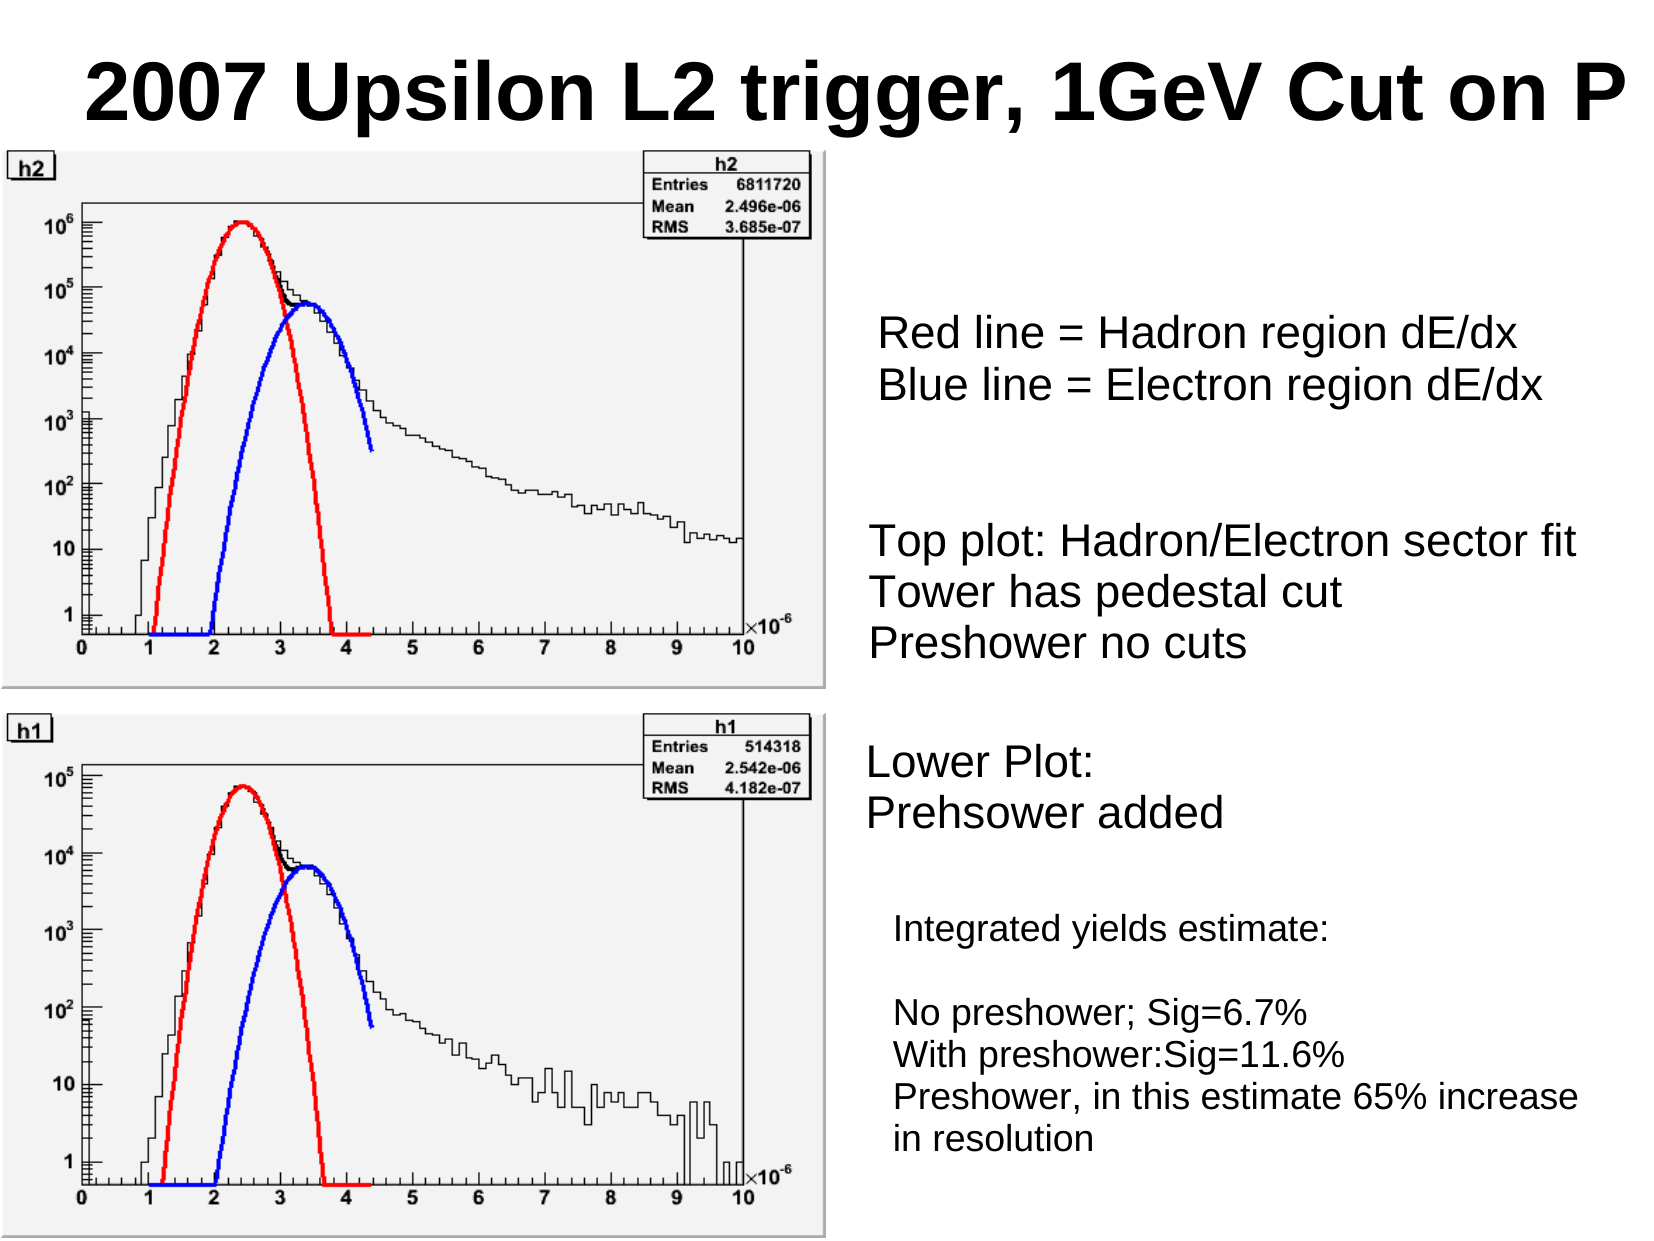

2007 Upsilon L2 trigger, 1GeV Cut on P
Red line = Hadron region dE/dx
Blue line = Electron region dE/dx
Top plot: Hadron/Electron sector fit
Tower has pedestal cut
Preshower no cuts
Lower Plot:
Prehsower added
Integrated yields estimate:
No preshower; Sig=6.7%
With preshower:Sig=11.6%
Preshower, in this estimate 65% increase in resolution